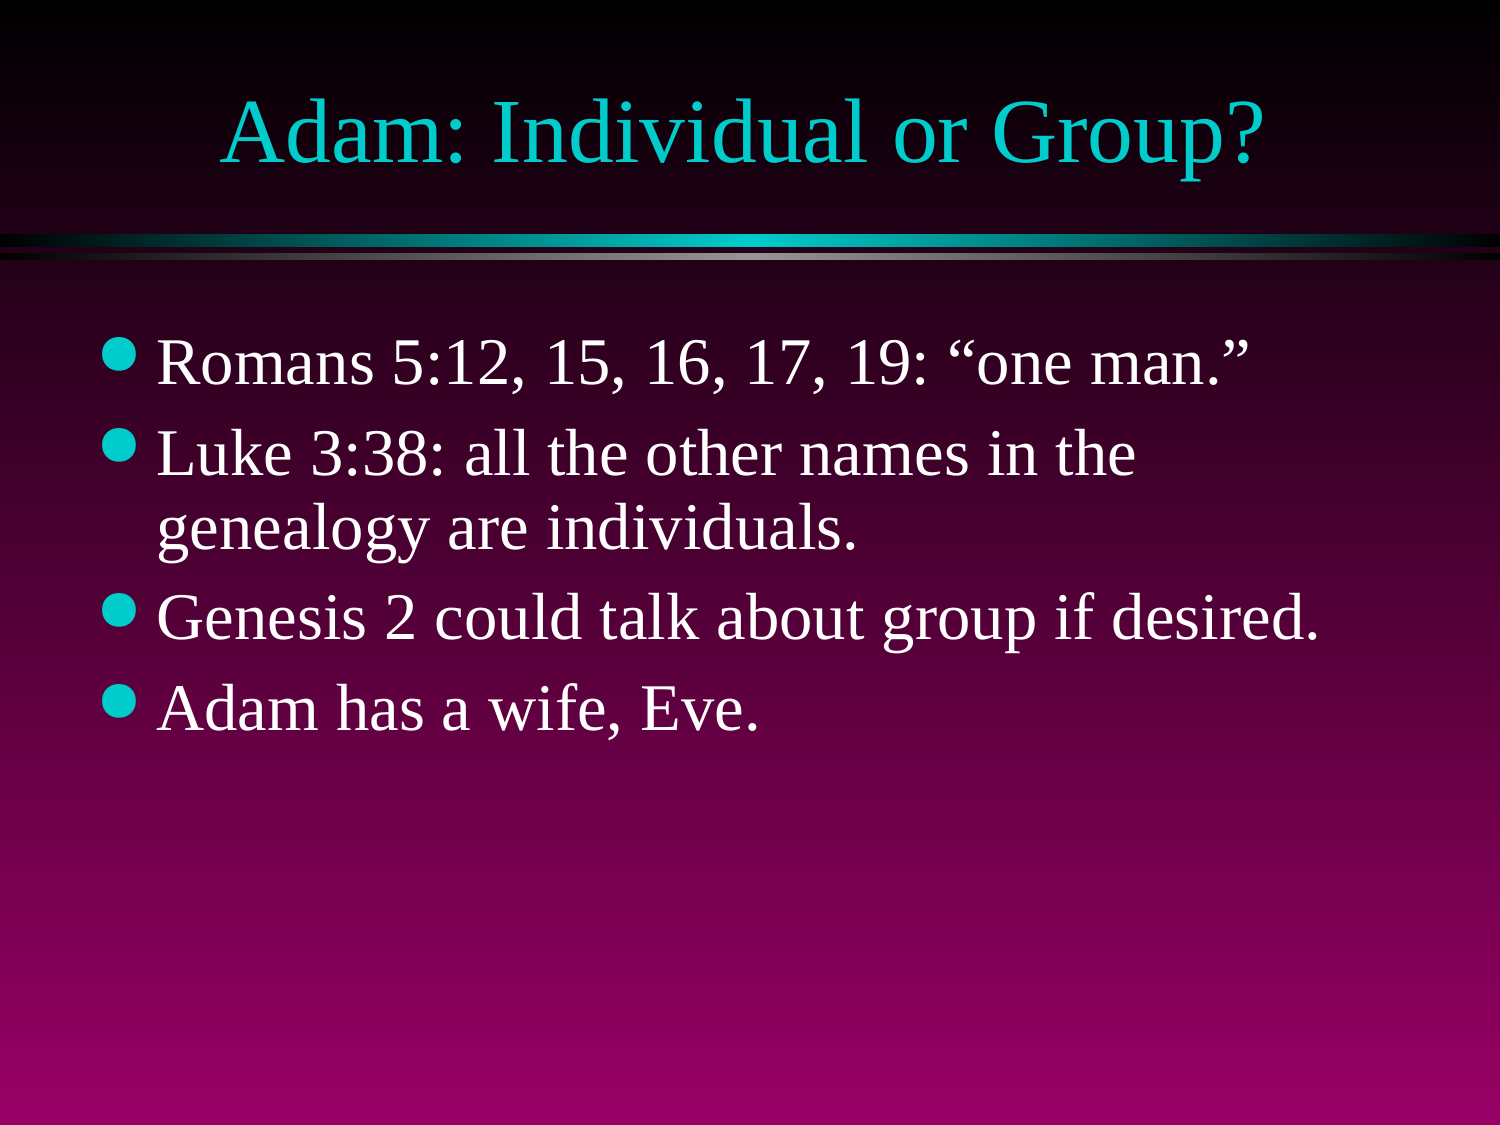

# Adam: Individual or Group?
Romans 5:12, 15, 16, 17, 19: “one man.”
Luke 3:38: all the other names in the genealogy are individuals.
Genesis 2 could talk about group if desired.
Adam has a wife, Eve.